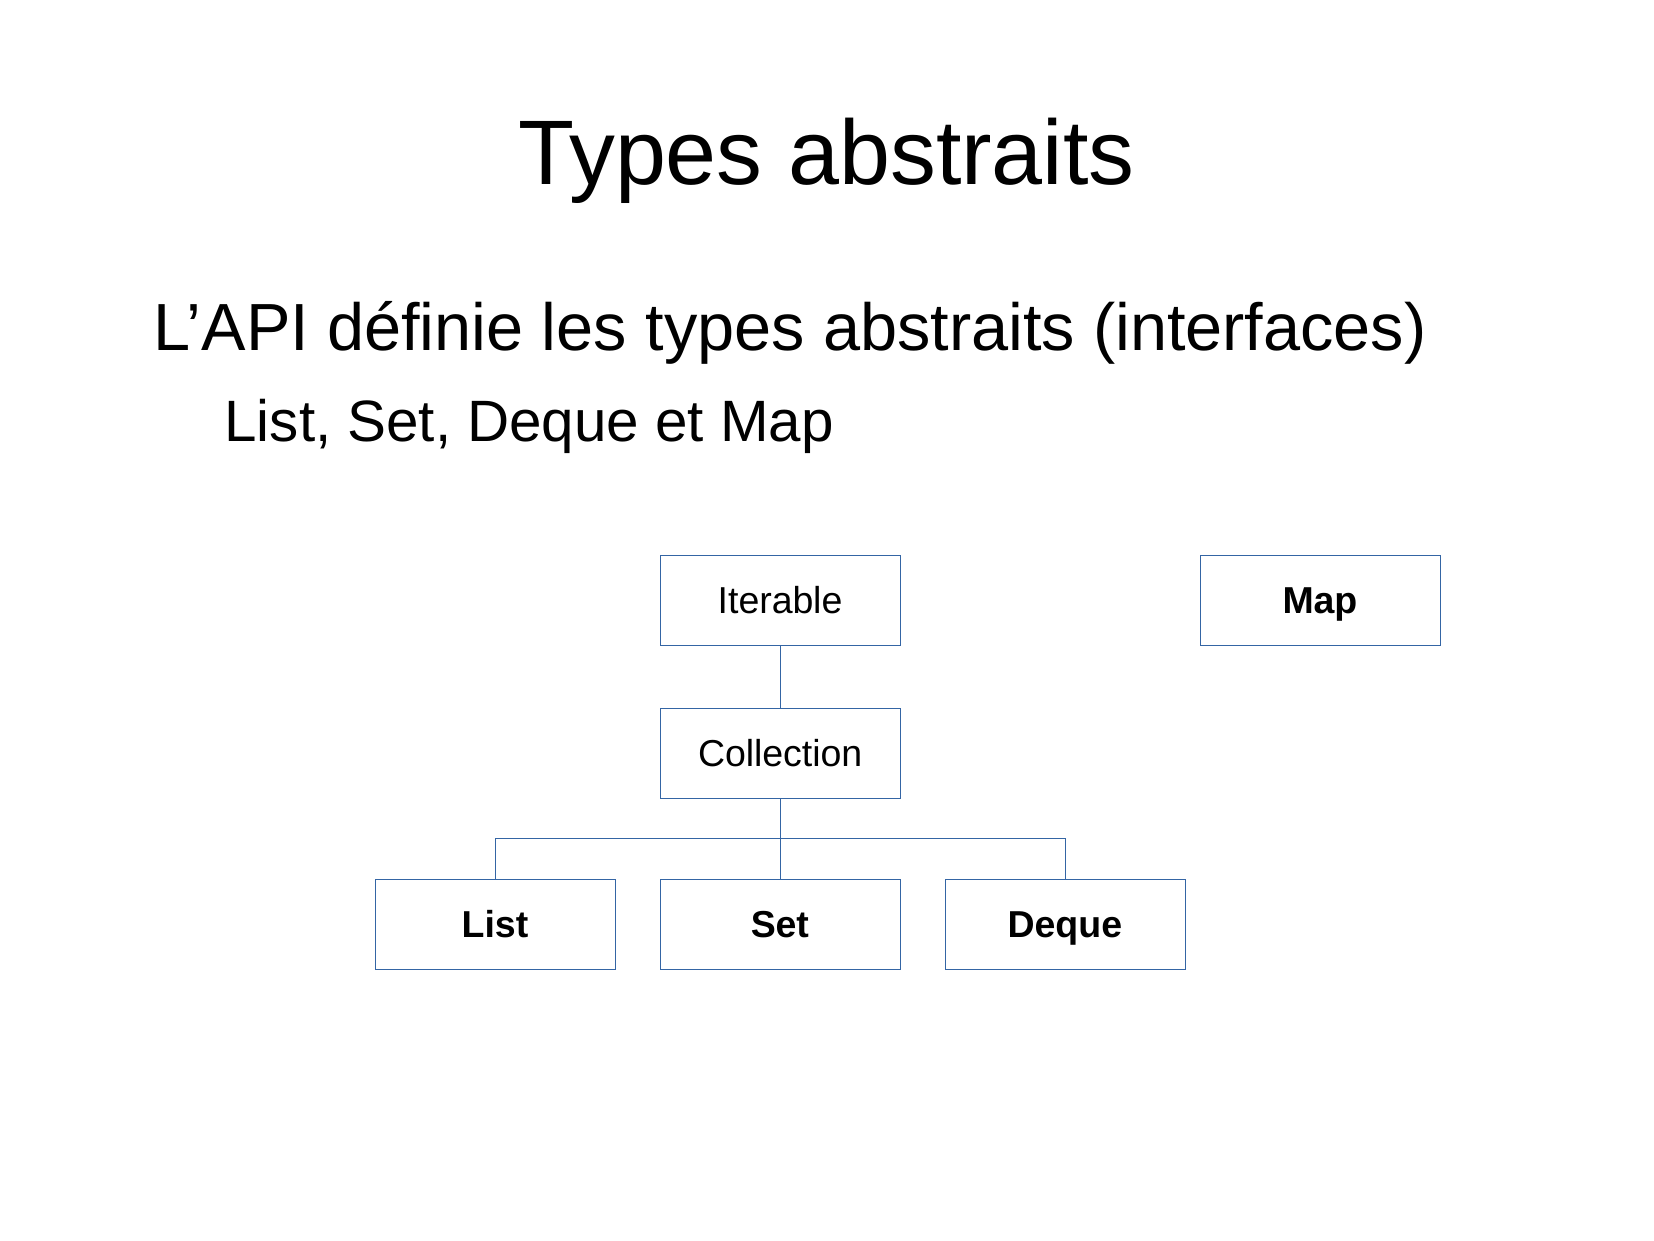

# Types abstraits
L’API définie les types abstraits (interfaces)
List, Set, Deque et Map
Iterable
Map
Collection
List
Set
Deque